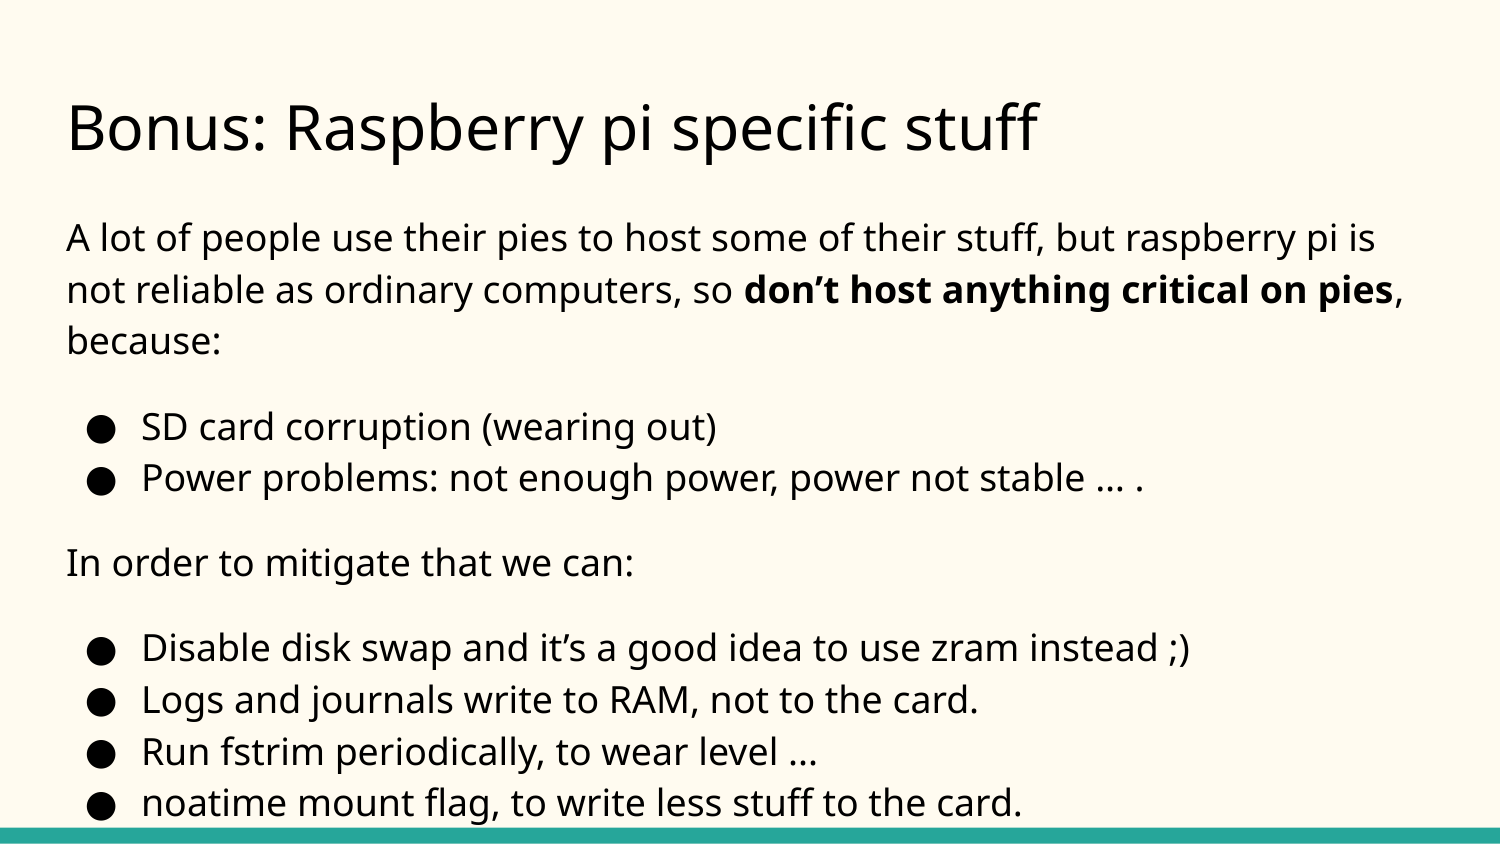

# Bonus: Raspberry pi specific stuff
A lot of people use their pies to host some of their stuff, but raspberry pi is not reliable as ordinary computers, so don’t host anything critical on pies, because:
SD card corruption (wearing out)
Power problems: not enough power, power not stable … .
In order to mitigate that we can:
Disable disk swap and it’s a good idea to use zram instead ;)
Logs and journals write to RAM, not to the card.
Run fstrim periodically, to wear level ...
noatime mount flag, to write less stuff to the card.